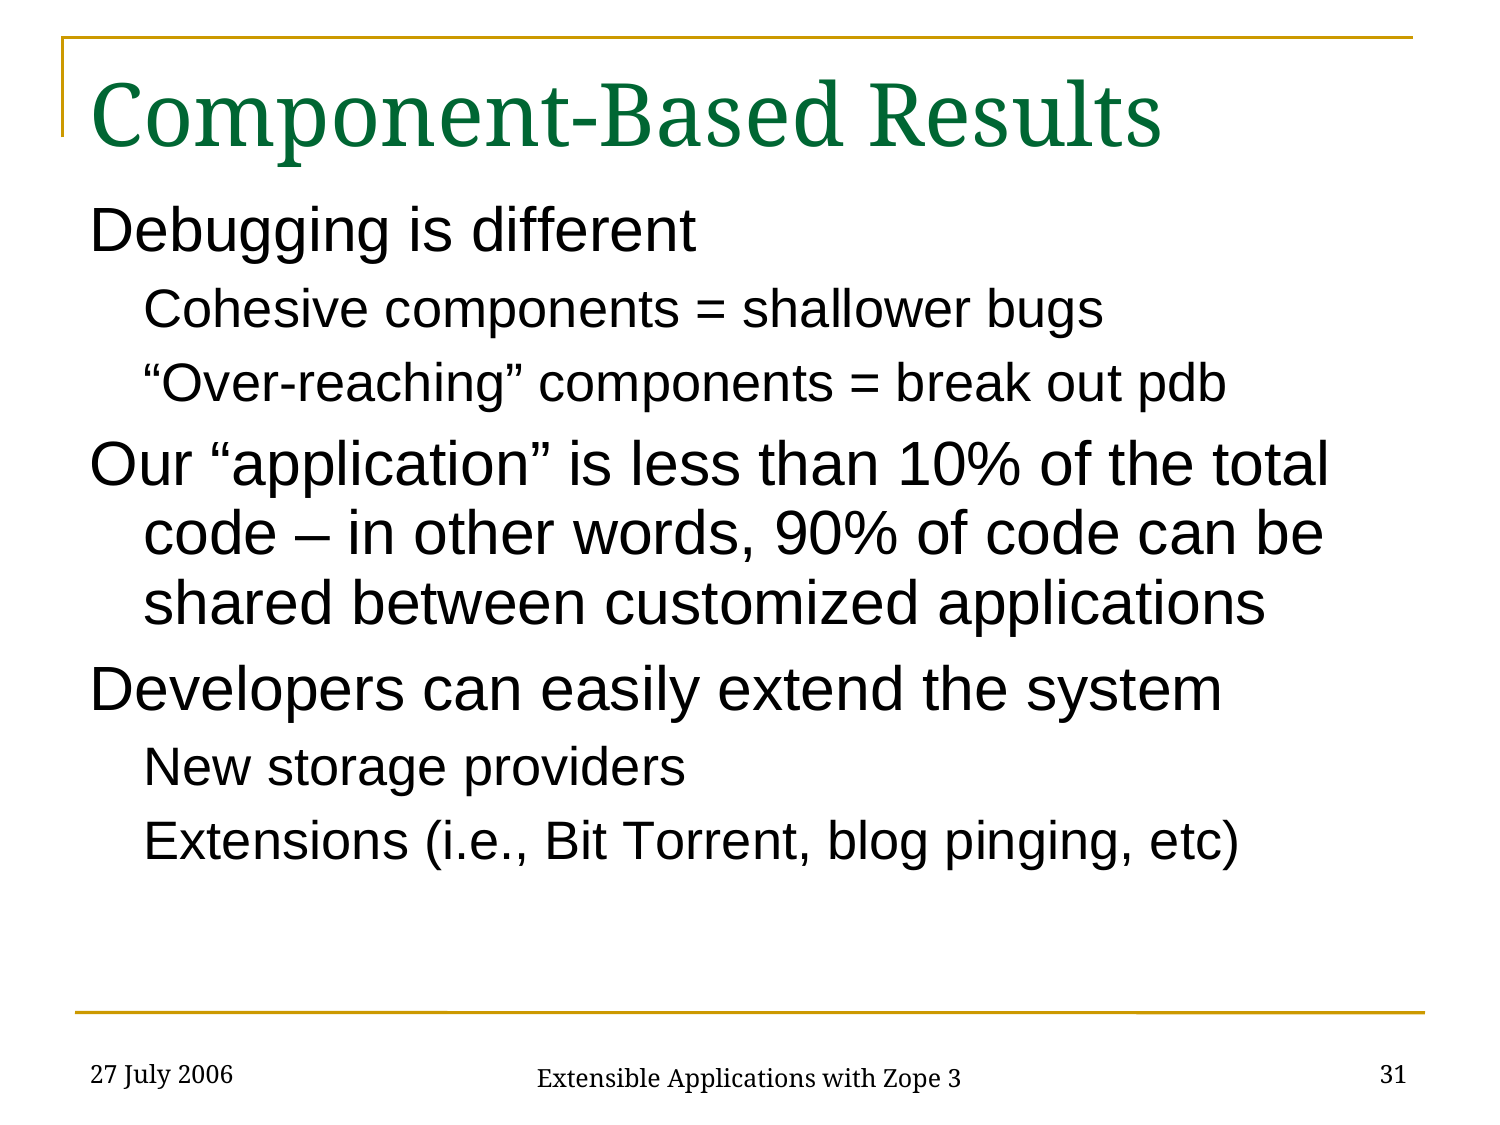

# Component-Based Results
Debugging is different
Cohesive components = shallower bugs
“Over-reaching” components = break out pdb
Our “application” is less than 10% of the total code – in other words, 90% of code can be shared between customized applications
Developers can easily extend the system
New storage providers
Extensions (i.e., Bit Torrent, blog pinging, etc)
Extensible Applications with Zope 3
27 July 2006
31